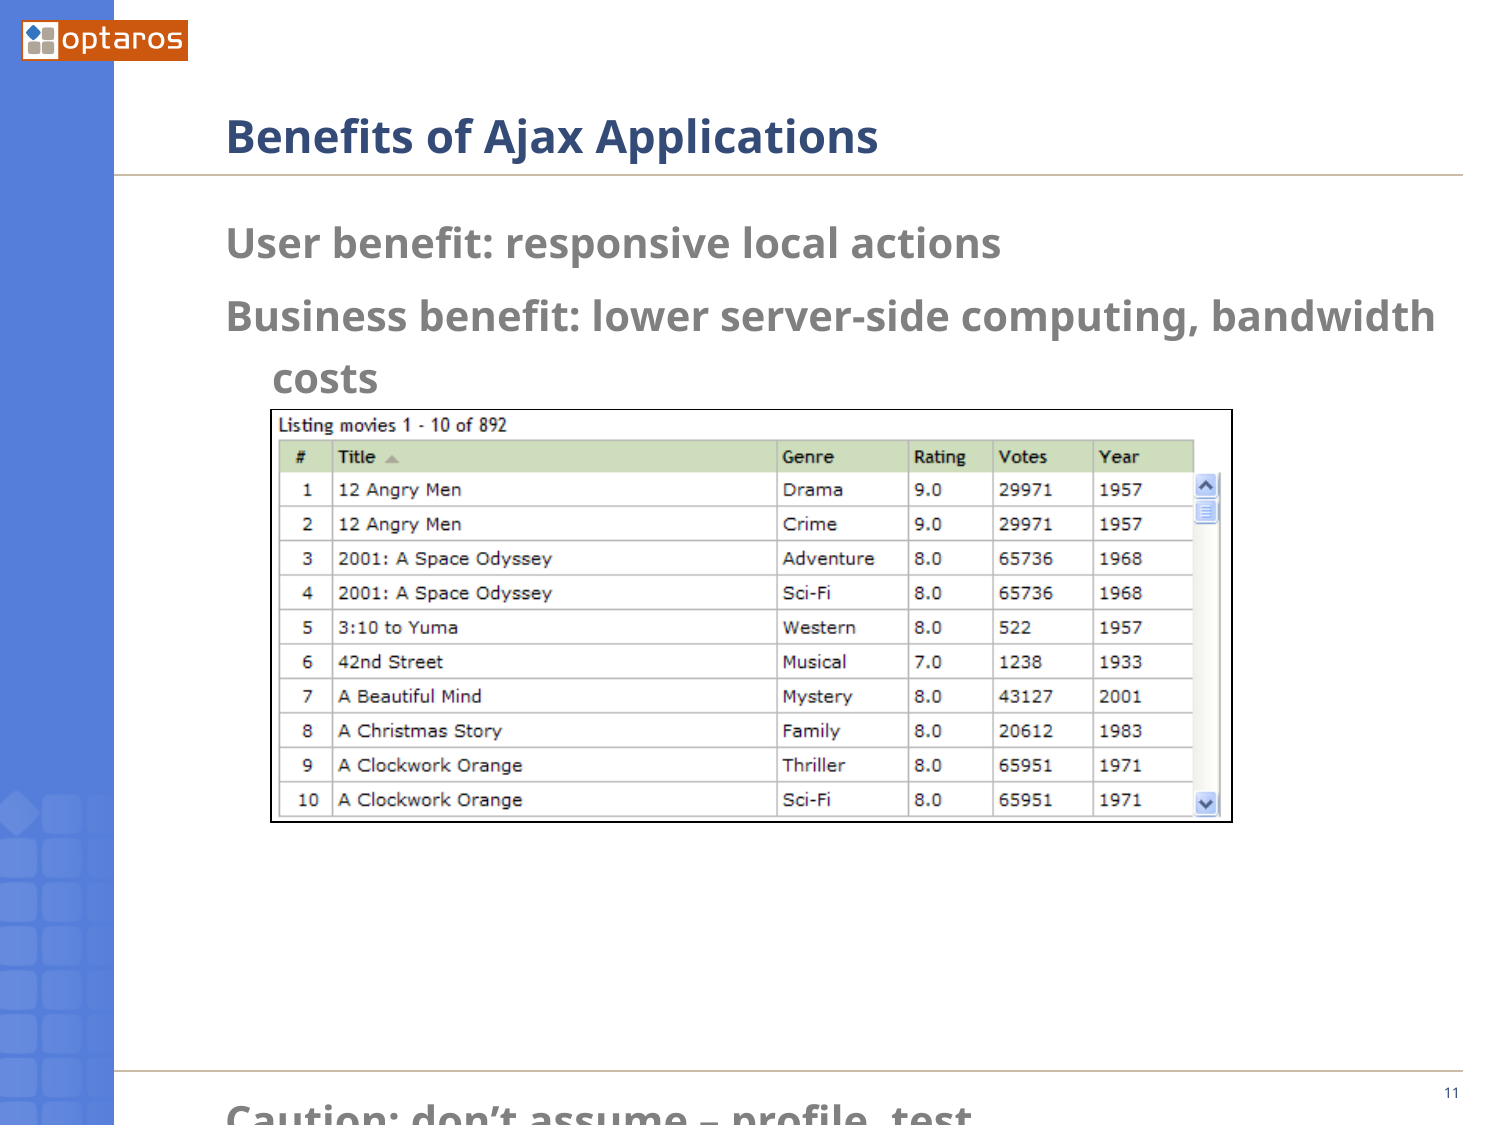

# Benefits of Ajax Applications
User benefit: responsive local actions
Business benefit: lower server-side computing, bandwidth costs
Caution: don’t assume – profile, test